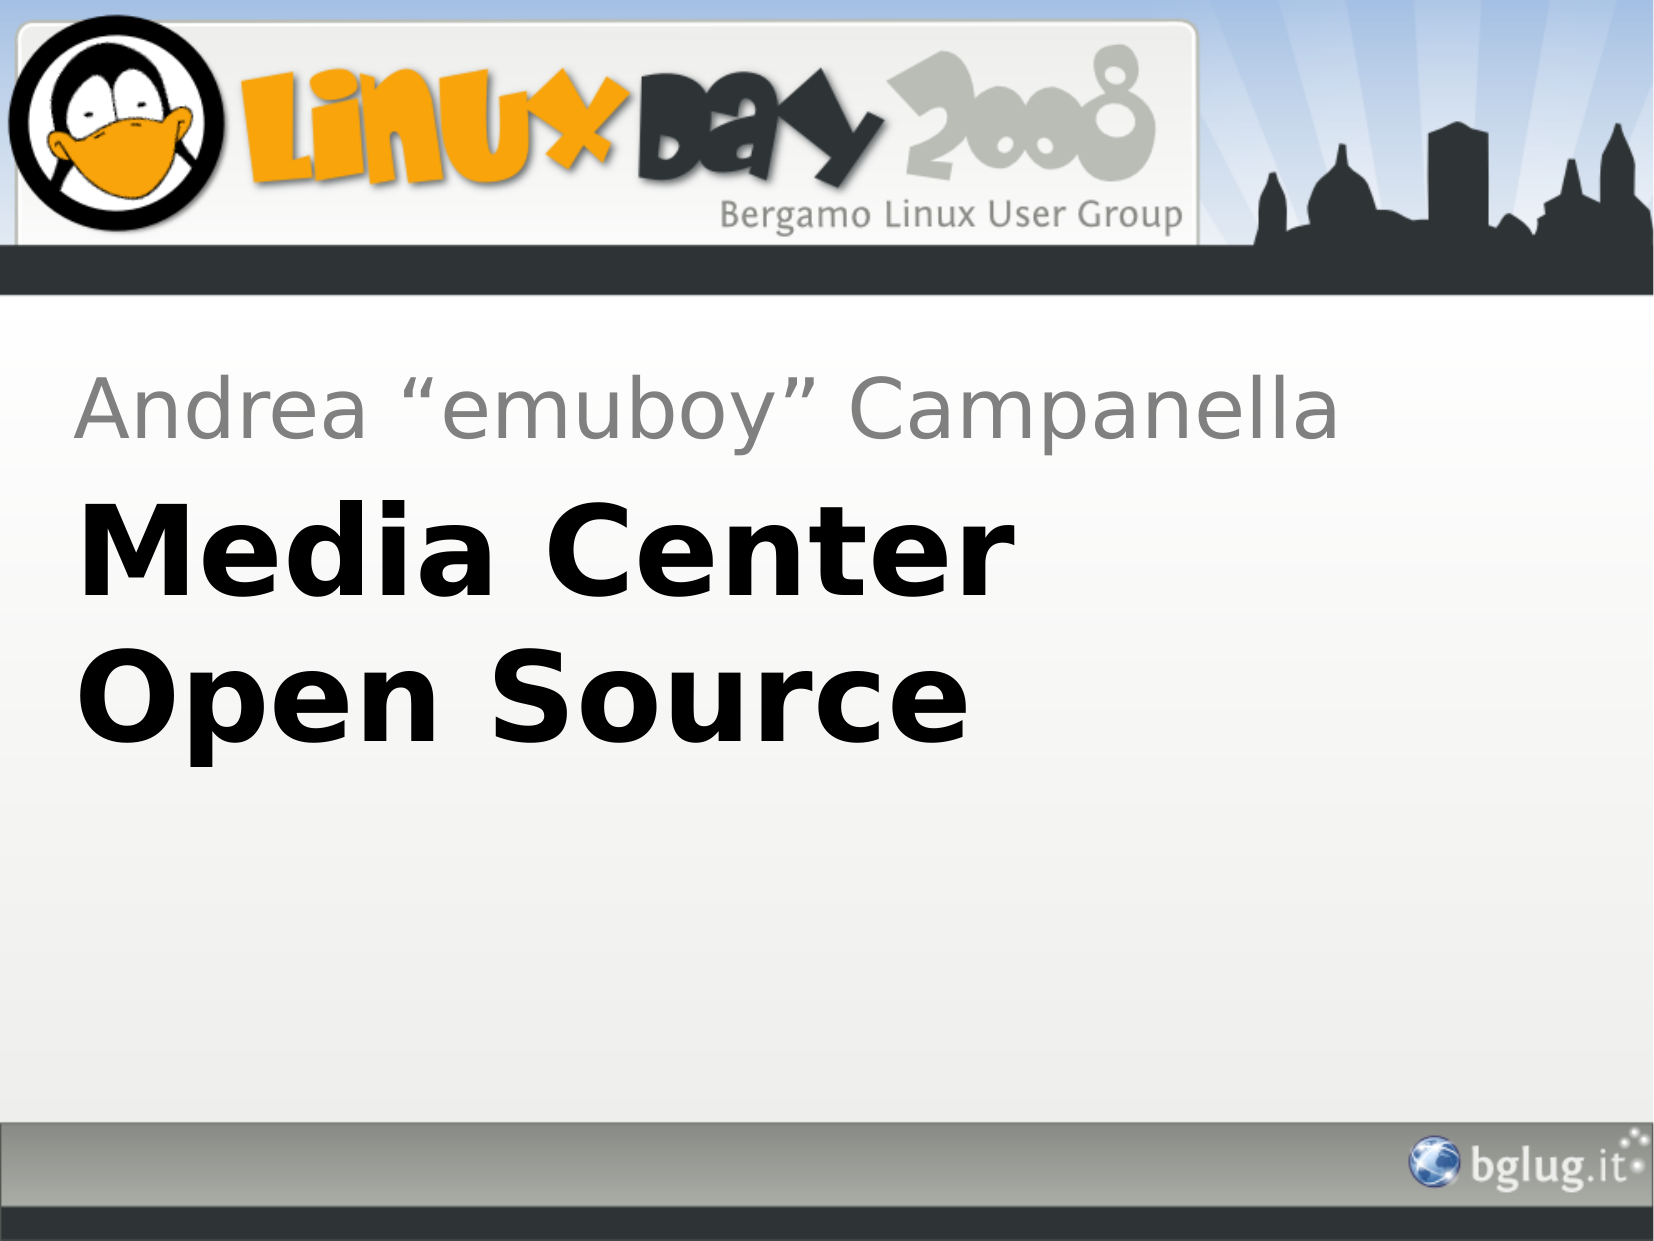

Andrea “emuboy” Campanella
Media Center
Open Source